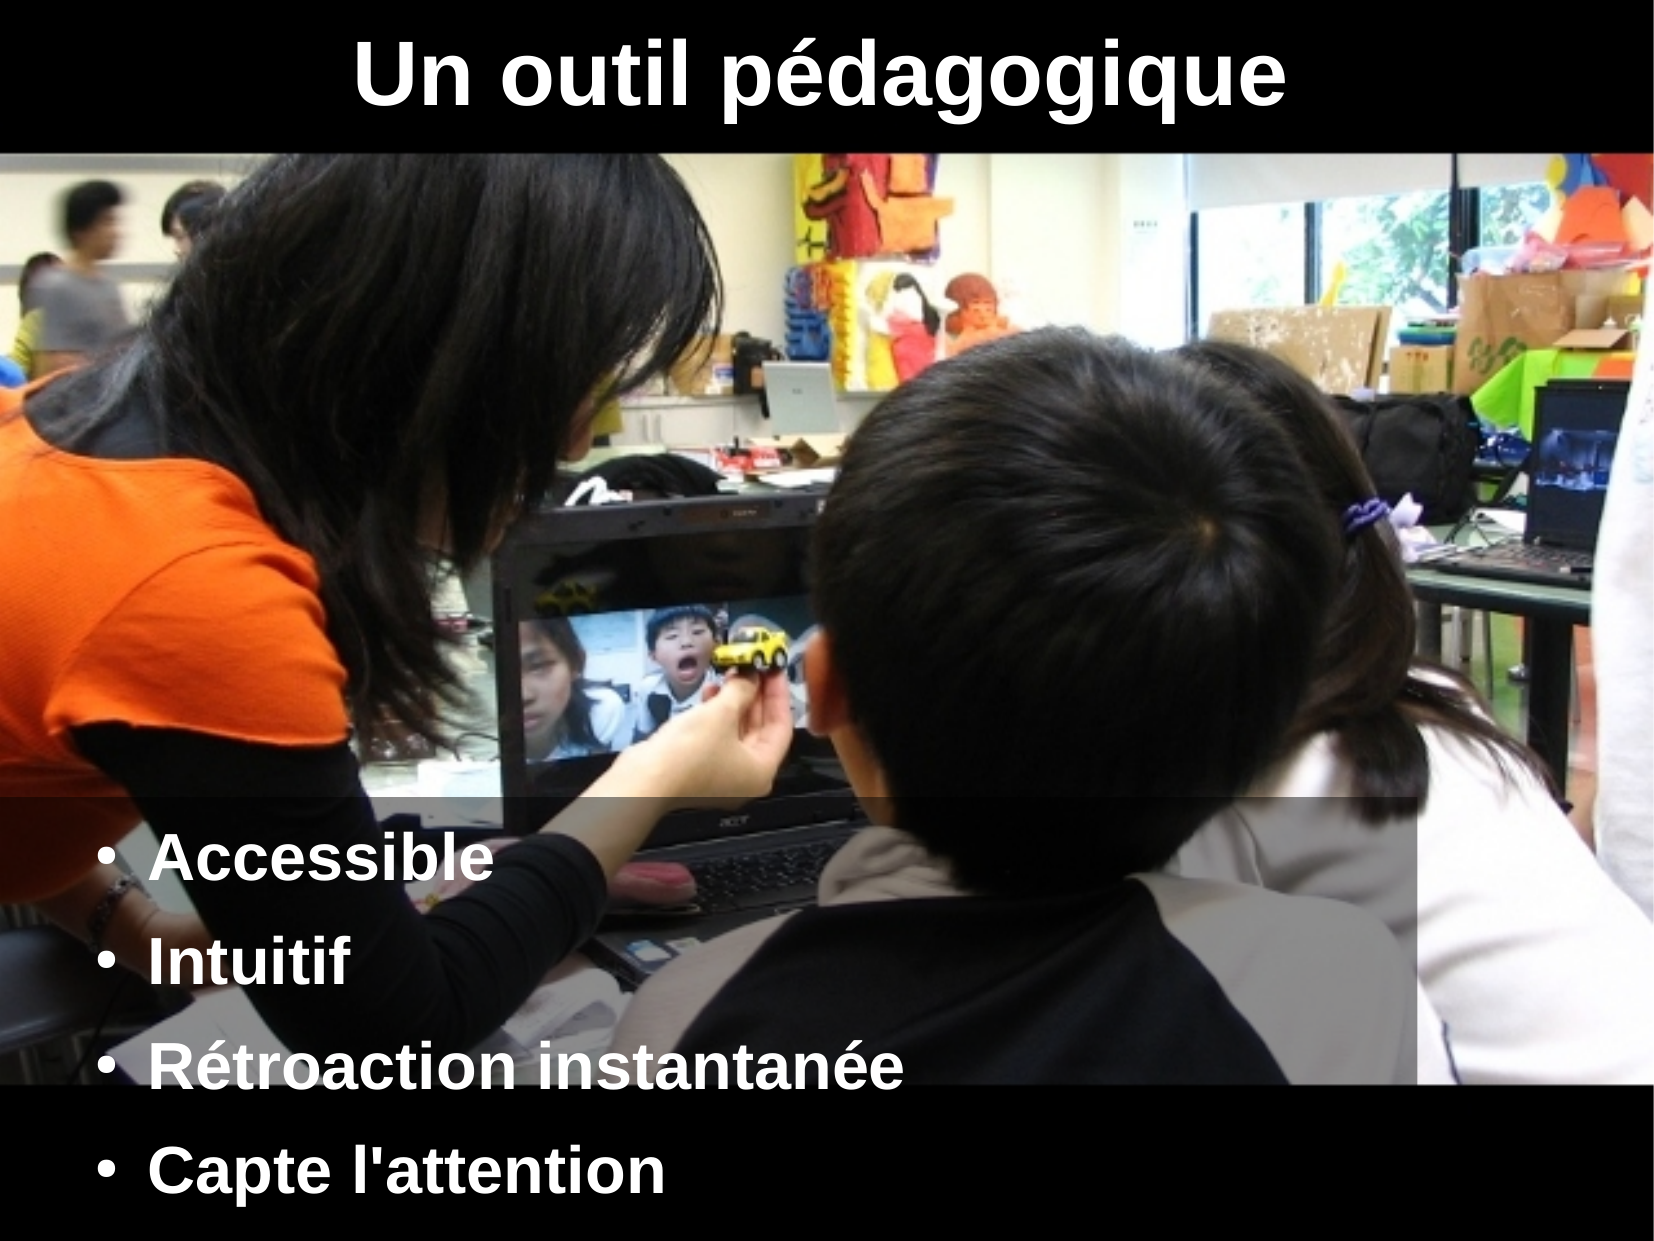

# Un outil pédagogique
Accessible
Intuitif
Rétroaction instantanée
Capte l'attention